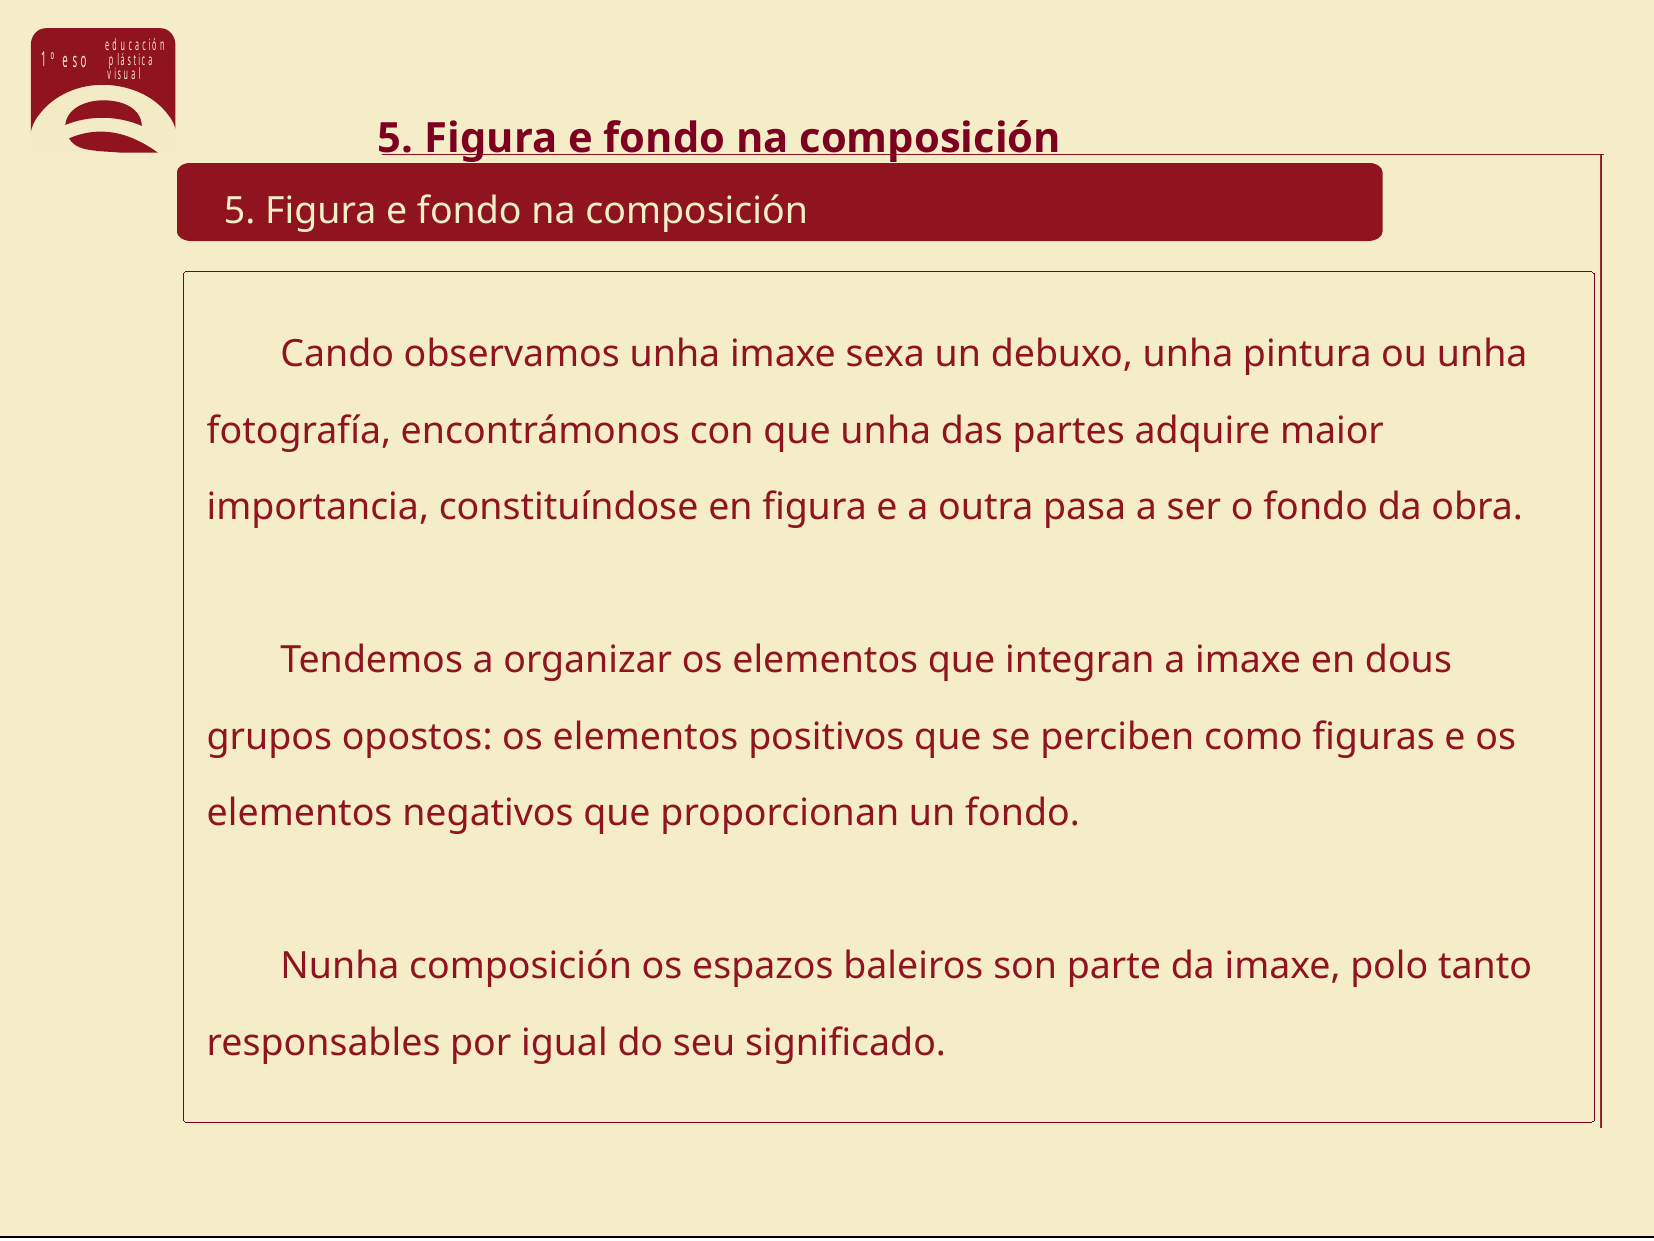

5. Figura e fondo na composición
	5. Figura e fondo na composición
#
	Cando observamos unha imaxe sexa un debuxo, unha pintura ou unha fotografía, encontrámonos con que unha das partes adquire maior importancia, constituíndose en figura e a outra pasa a ser o fondo da obra.
	Tendemos a organizar os elementos que integran a imaxe en dous grupos opostos: os elementos positivos que se perciben como figuras e os elementos negativos que proporcionan un fondo.
	Nunha composición os espazos baleiros son parte da imaxe, polo tanto responsables por igual do seu significado.